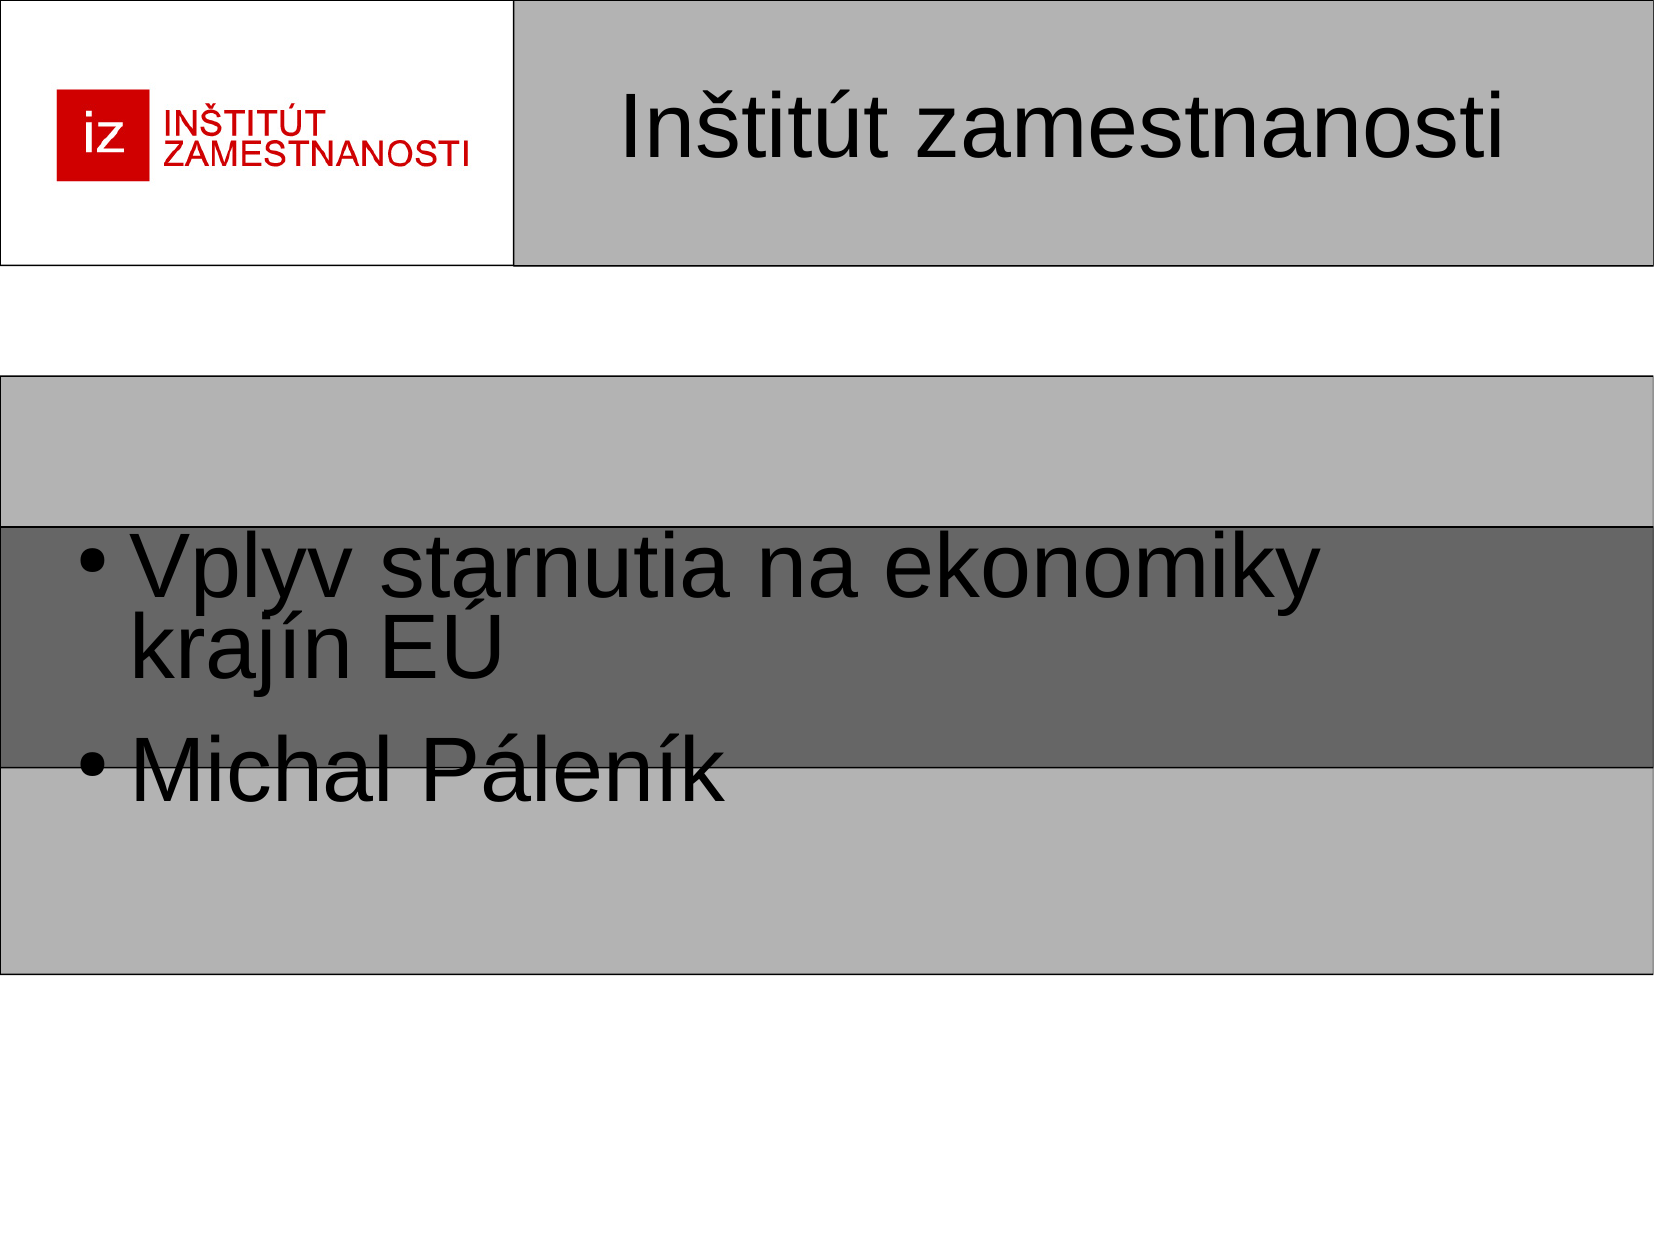

# Inštitút zamestnanosti
Vplyv starnutia na ekonomiky krajín EÚ
Michal Páleník